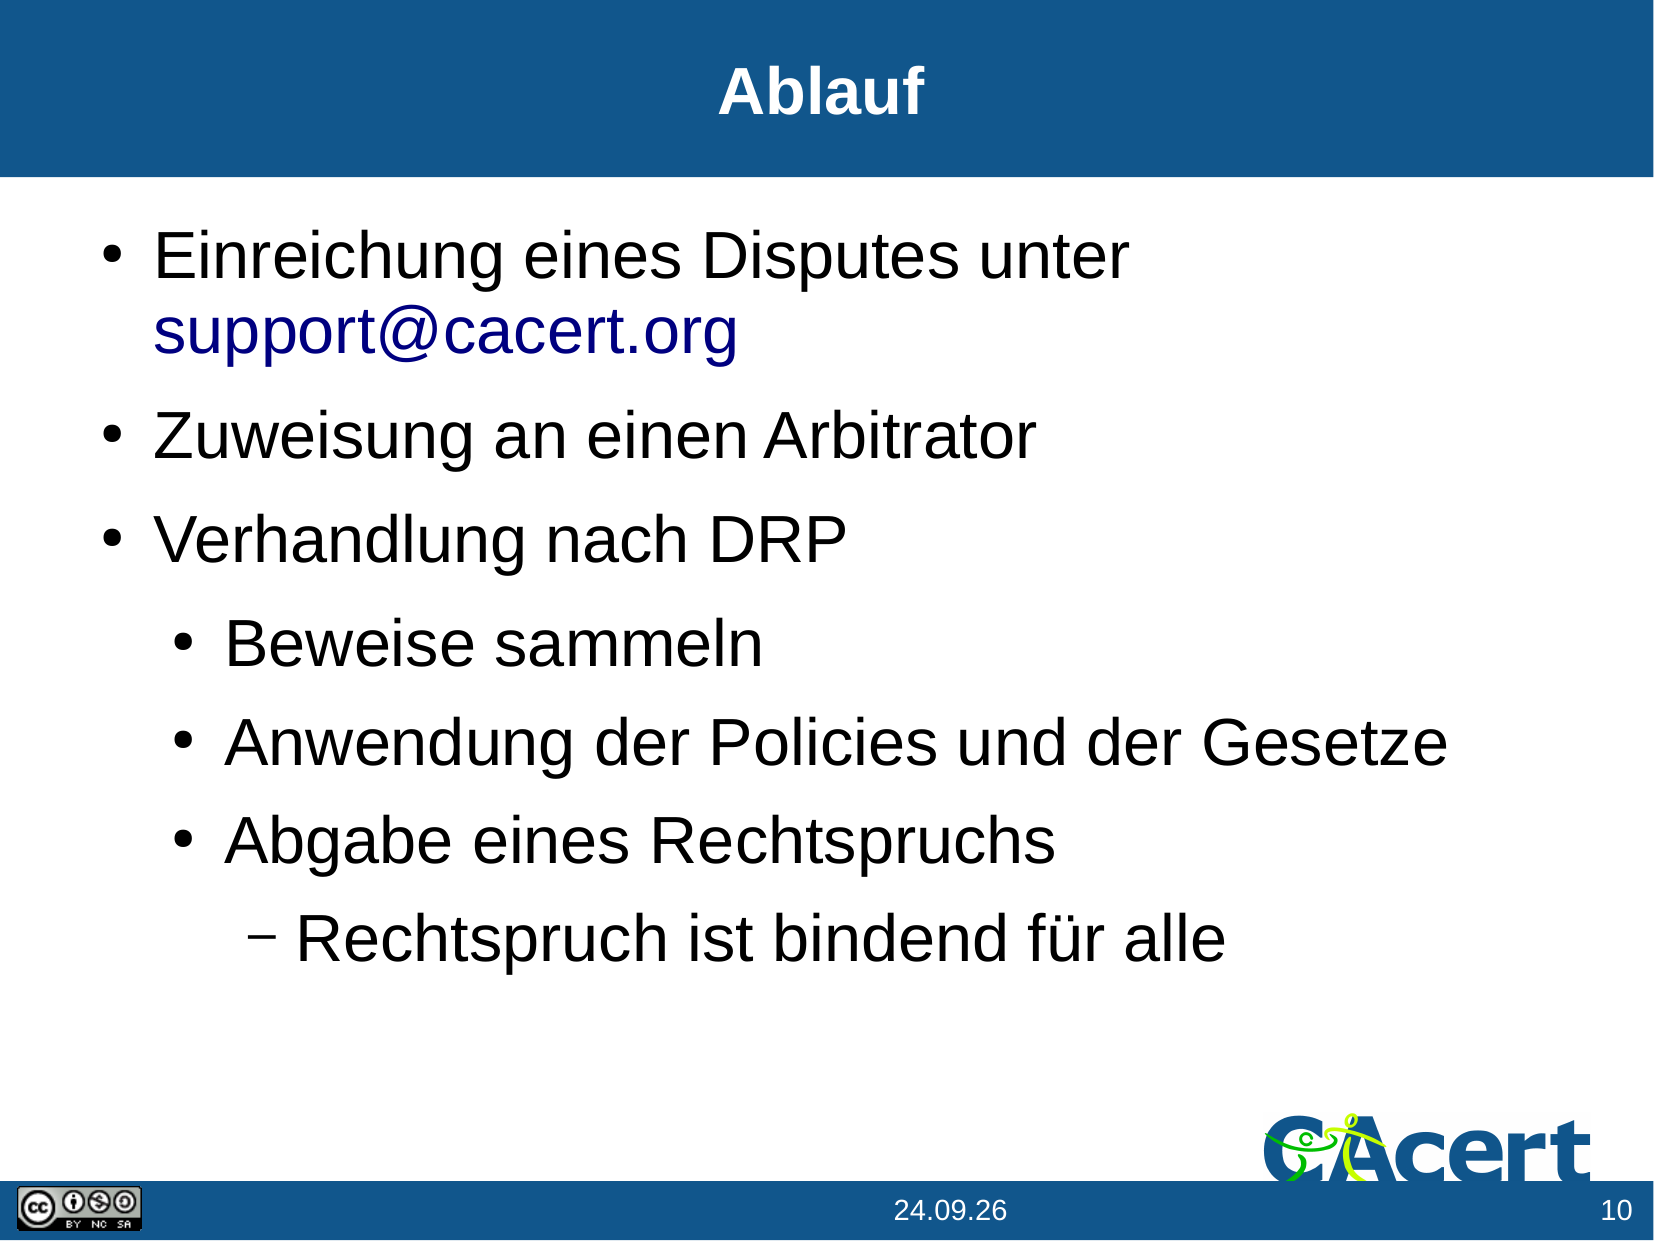

# Ablauf
Einreichung eines Disputes unter support@cacert.org
Zuweisung an einen Arbitrator
Verhandlung nach DRP
Beweise sammeln
Anwendung der Policies und der Gesetze
Abgabe eines Rechtspruchs
Rechtspruch ist bindend für alle